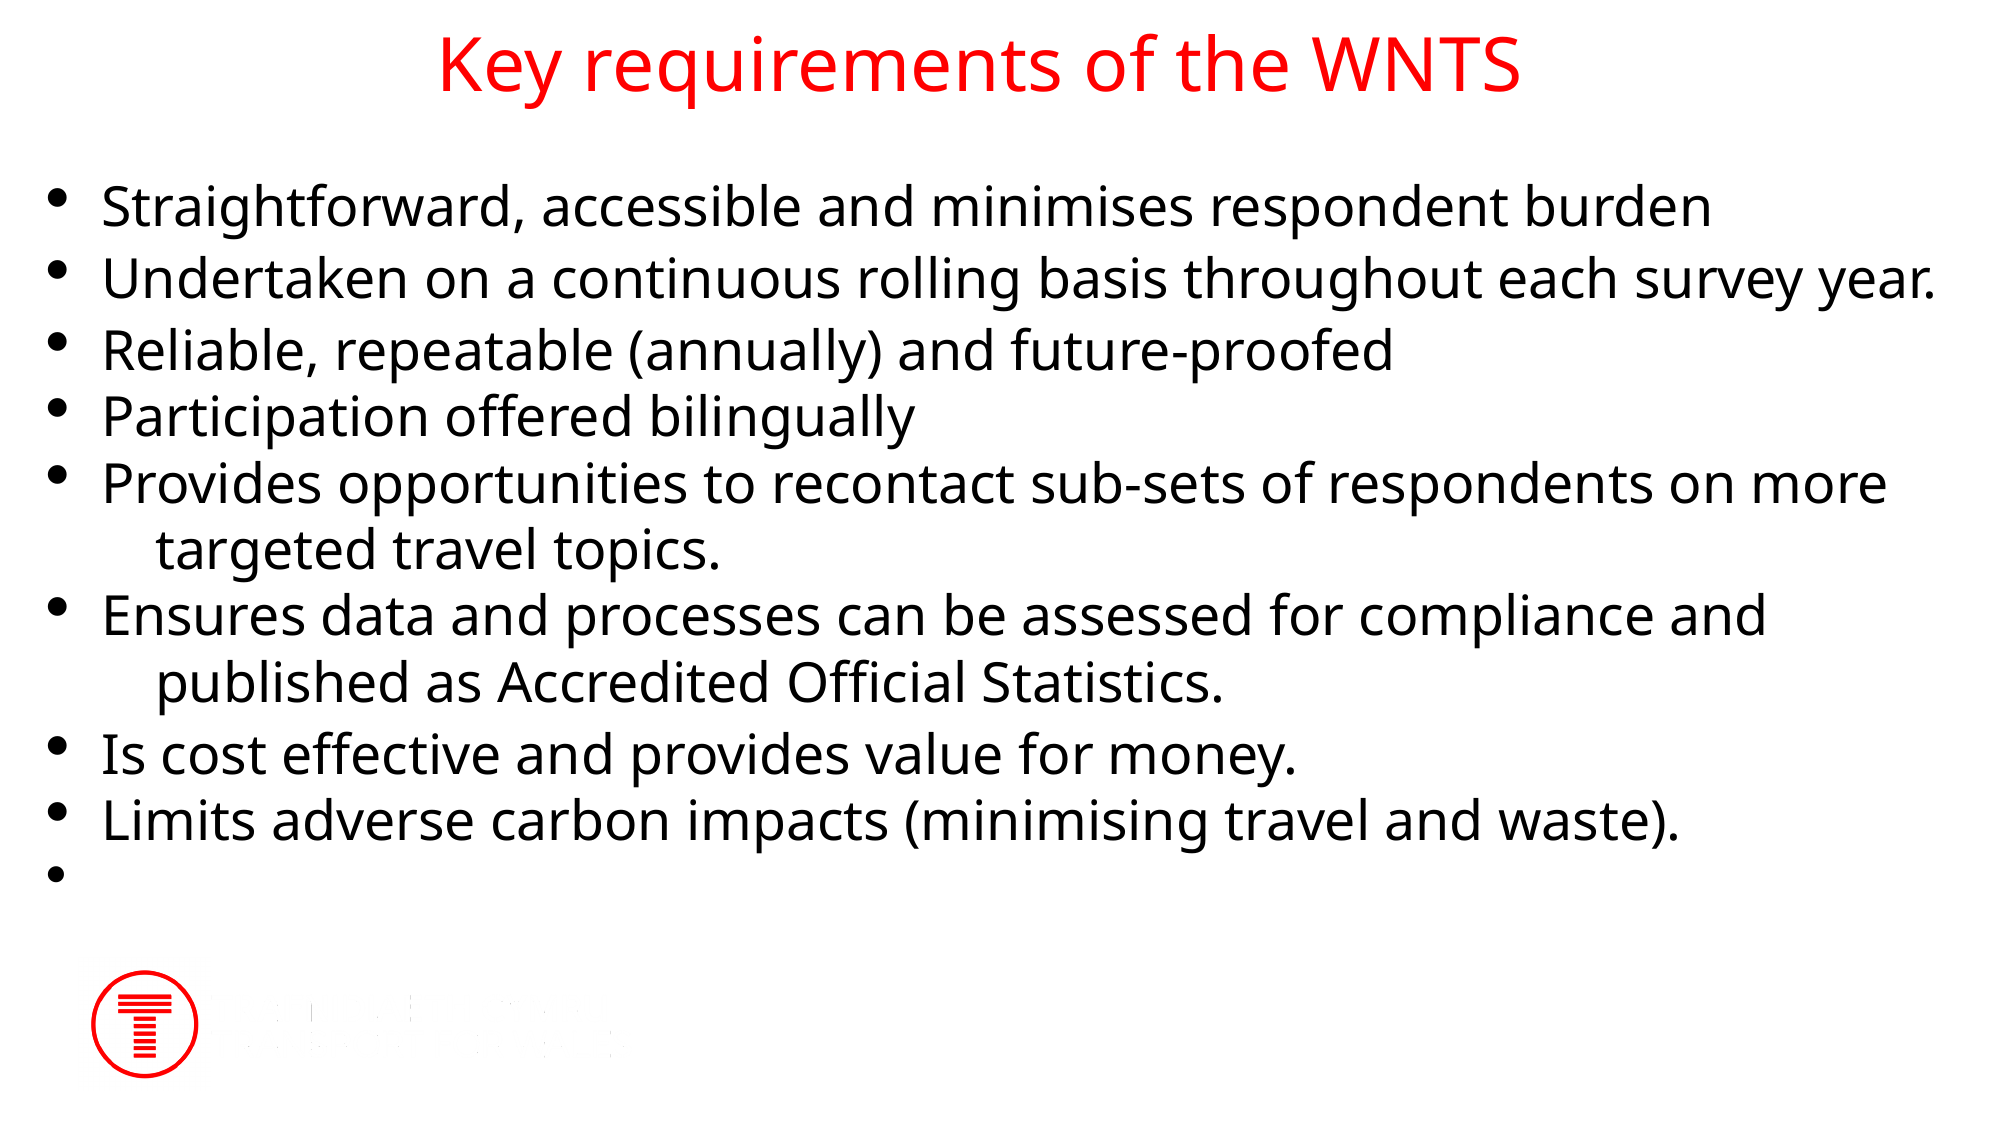

Key requirements of the WNTS
# Straightforward, accessible and minimises respondent burden
Undertaken on a continuous rolling basis throughout each survey year.
Reliable, repeatable (annually) and future-proofed
Participation offered bilingually
Provides opportunities to recontact sub-sets of respondents on more targeted travel topics.
Ensures data and processes can be assessed for compliance and published as Accredited Official Statistics.
Is cost effective and provides value for money.
Limits adverse carbon impacts (minimising travel and waste).